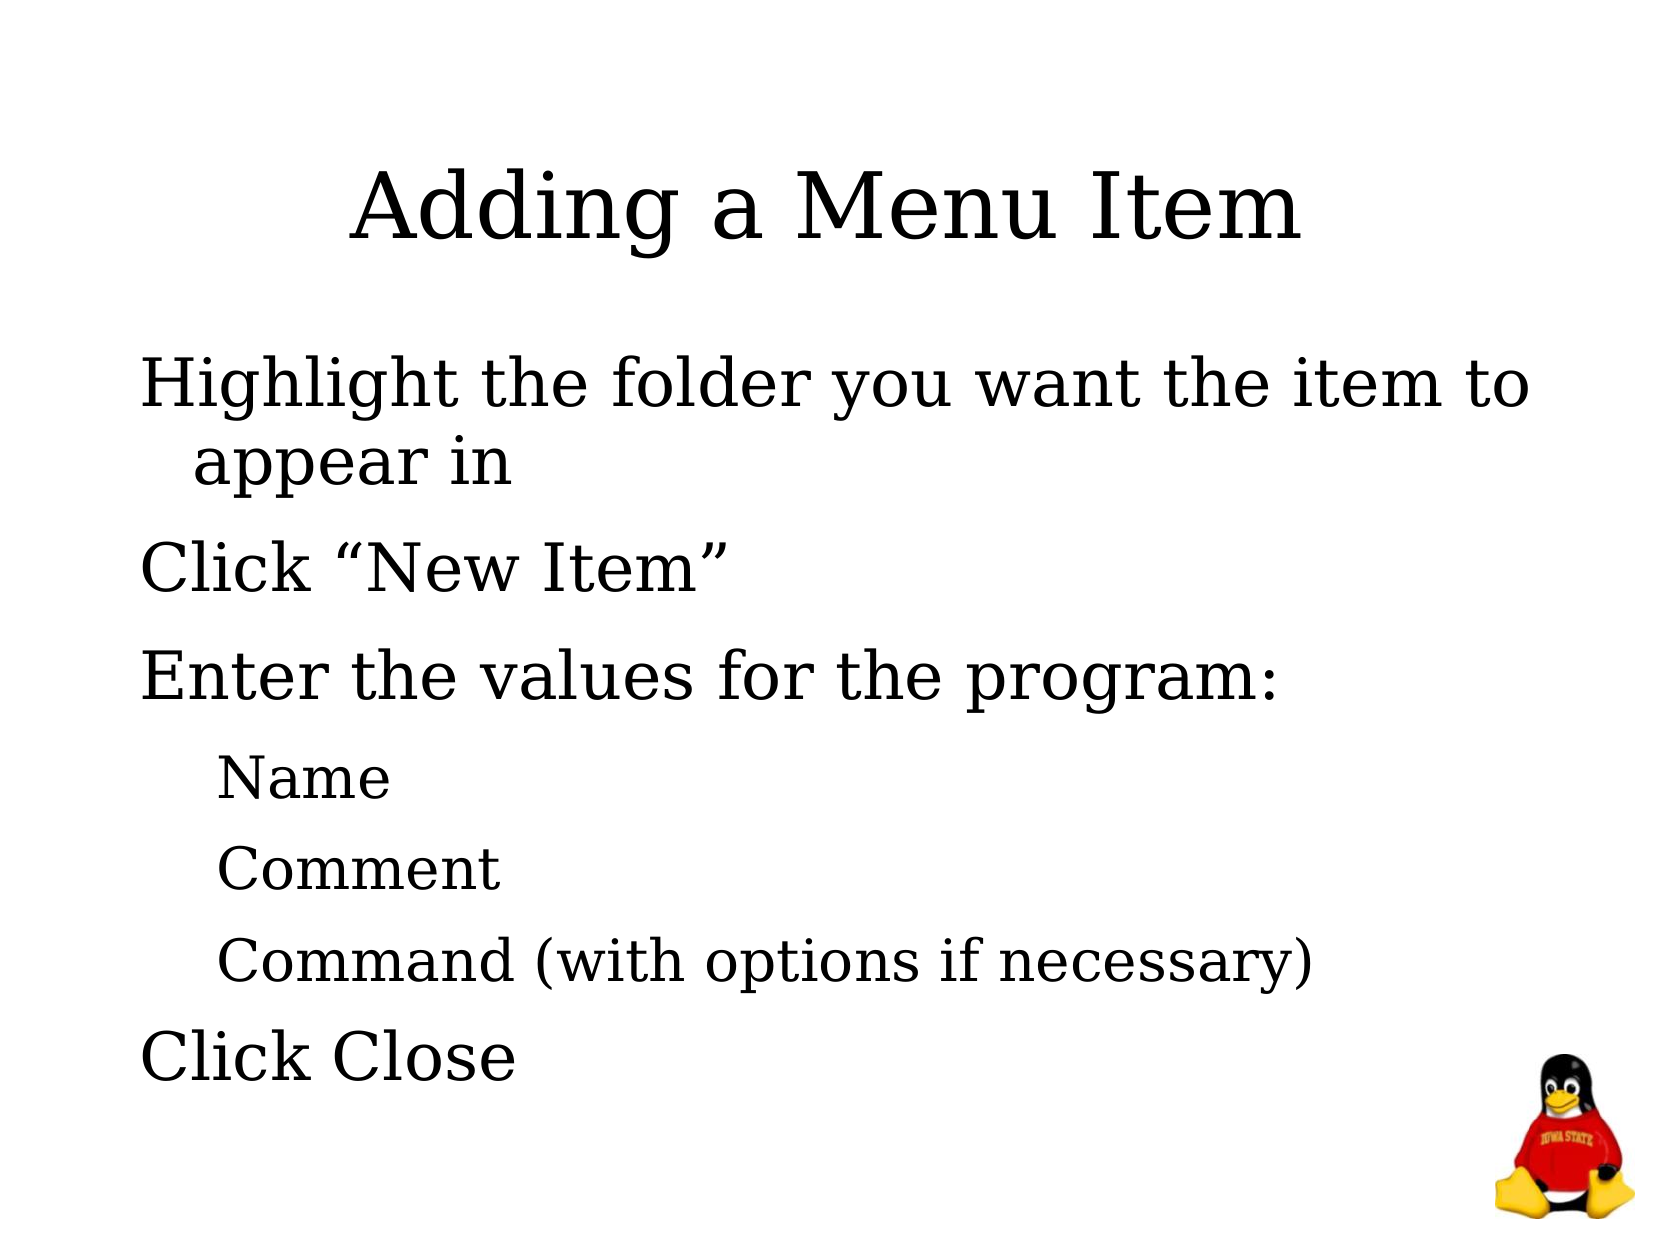

# Adding a Menu Item
Highlight the folder you want the item to appear in
Click “New Item”
Enter the values for the program:
Name
Comment
Command (with options if necessary)
Click Close